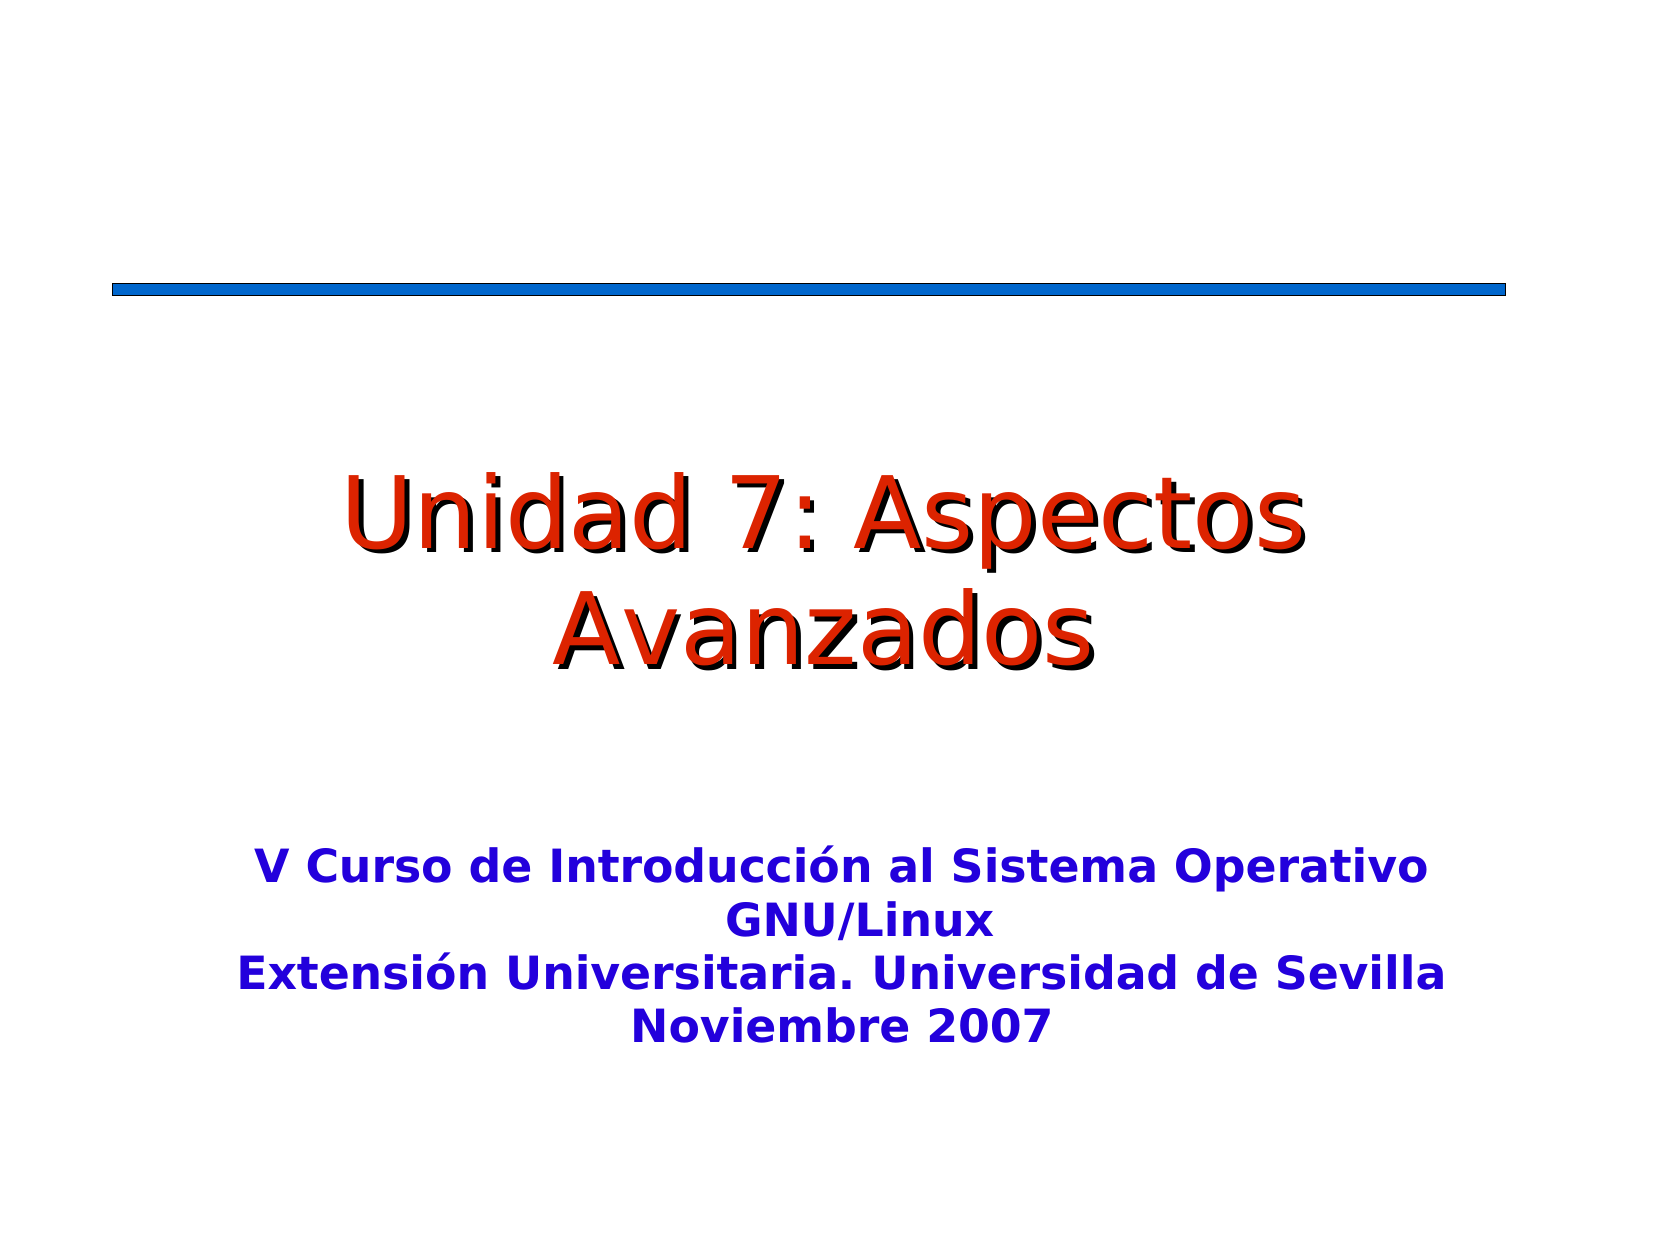

# Unidad 7: Aspectos Avanzados
V Curso de Introducción al Sistema Operativo GNU/Linux
Extensión Universitaria. Universidad de Sevilla
Noviembre 2007